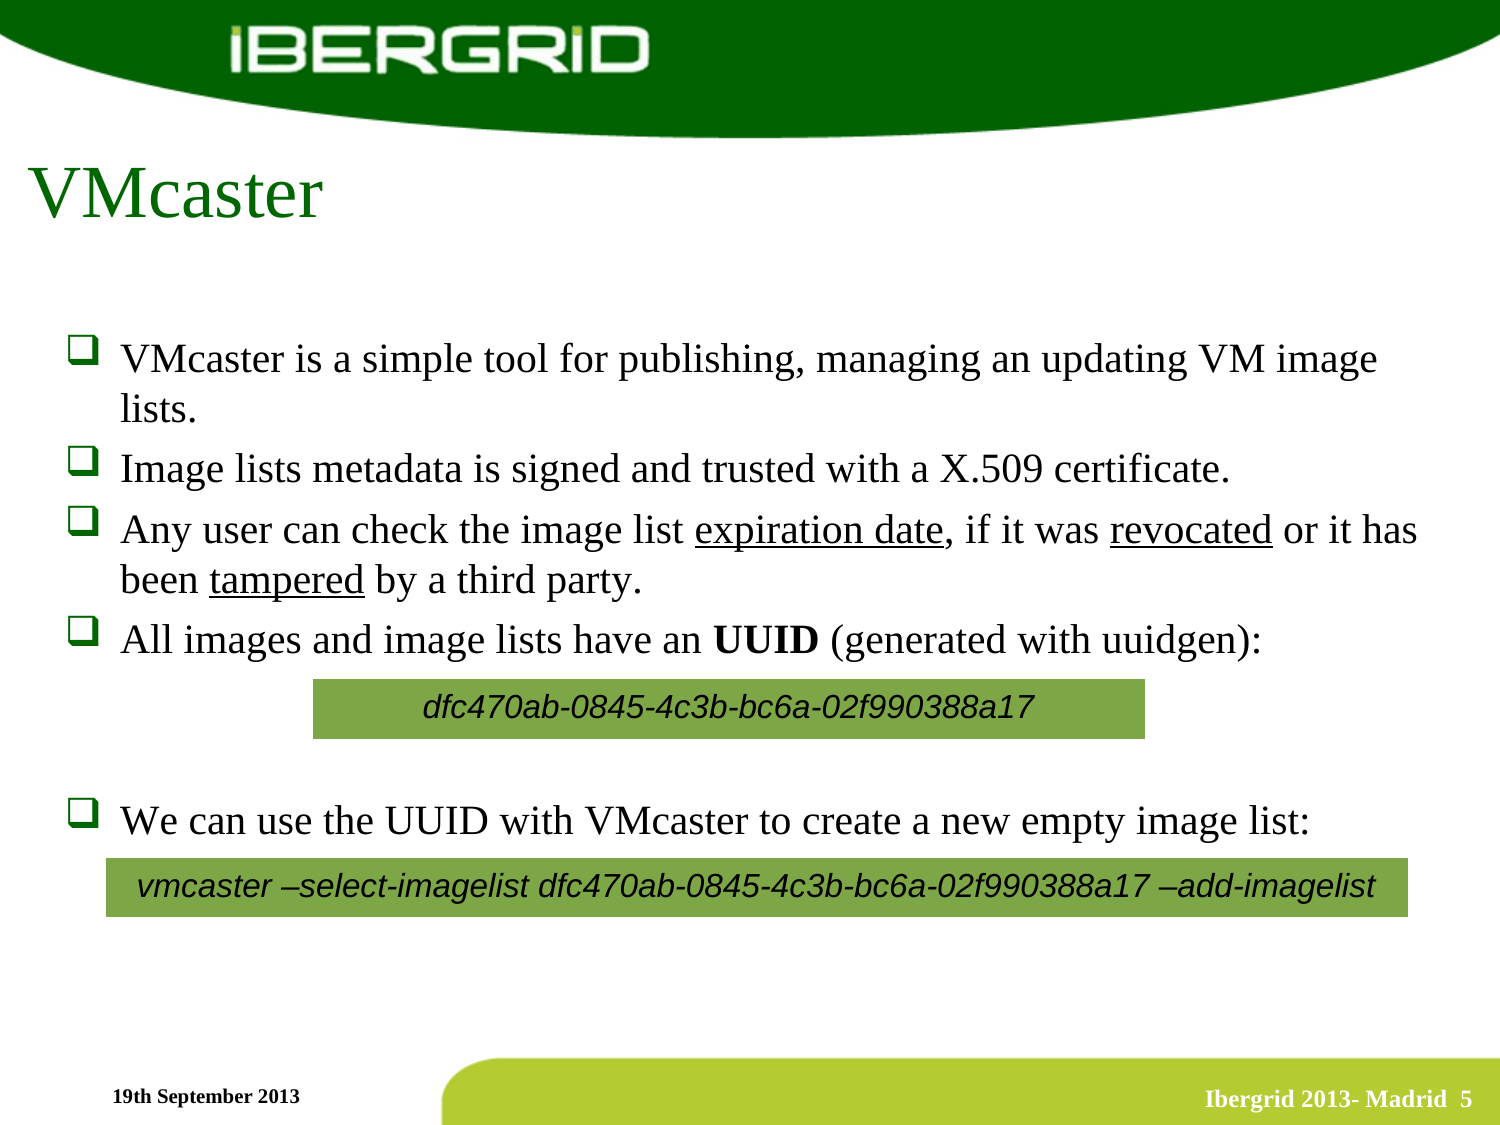

VMcaster
VMcaster is a simple tool for publishing, managing an updating VM image lists.
Image lists metadata is signed and trusted with a X.509 certificate.
Any user can check the image list expiration date, if it was revocated or it has been tampered by a third party.
All images and image lists have an UUID (generated with uuidgen):
We can use the UUID with VMcaster to create a new empty image list:
| dfc470ab-0845-4c3b-bc6a-02f990388a17 |
| --- |
| vmcaster –select-imagelist dfc470ab-0845-4c3b-bc6a-02f990388a17 –add-imagelist |
| --- |
19th September 2013
Ibergrid 2013- Madrid